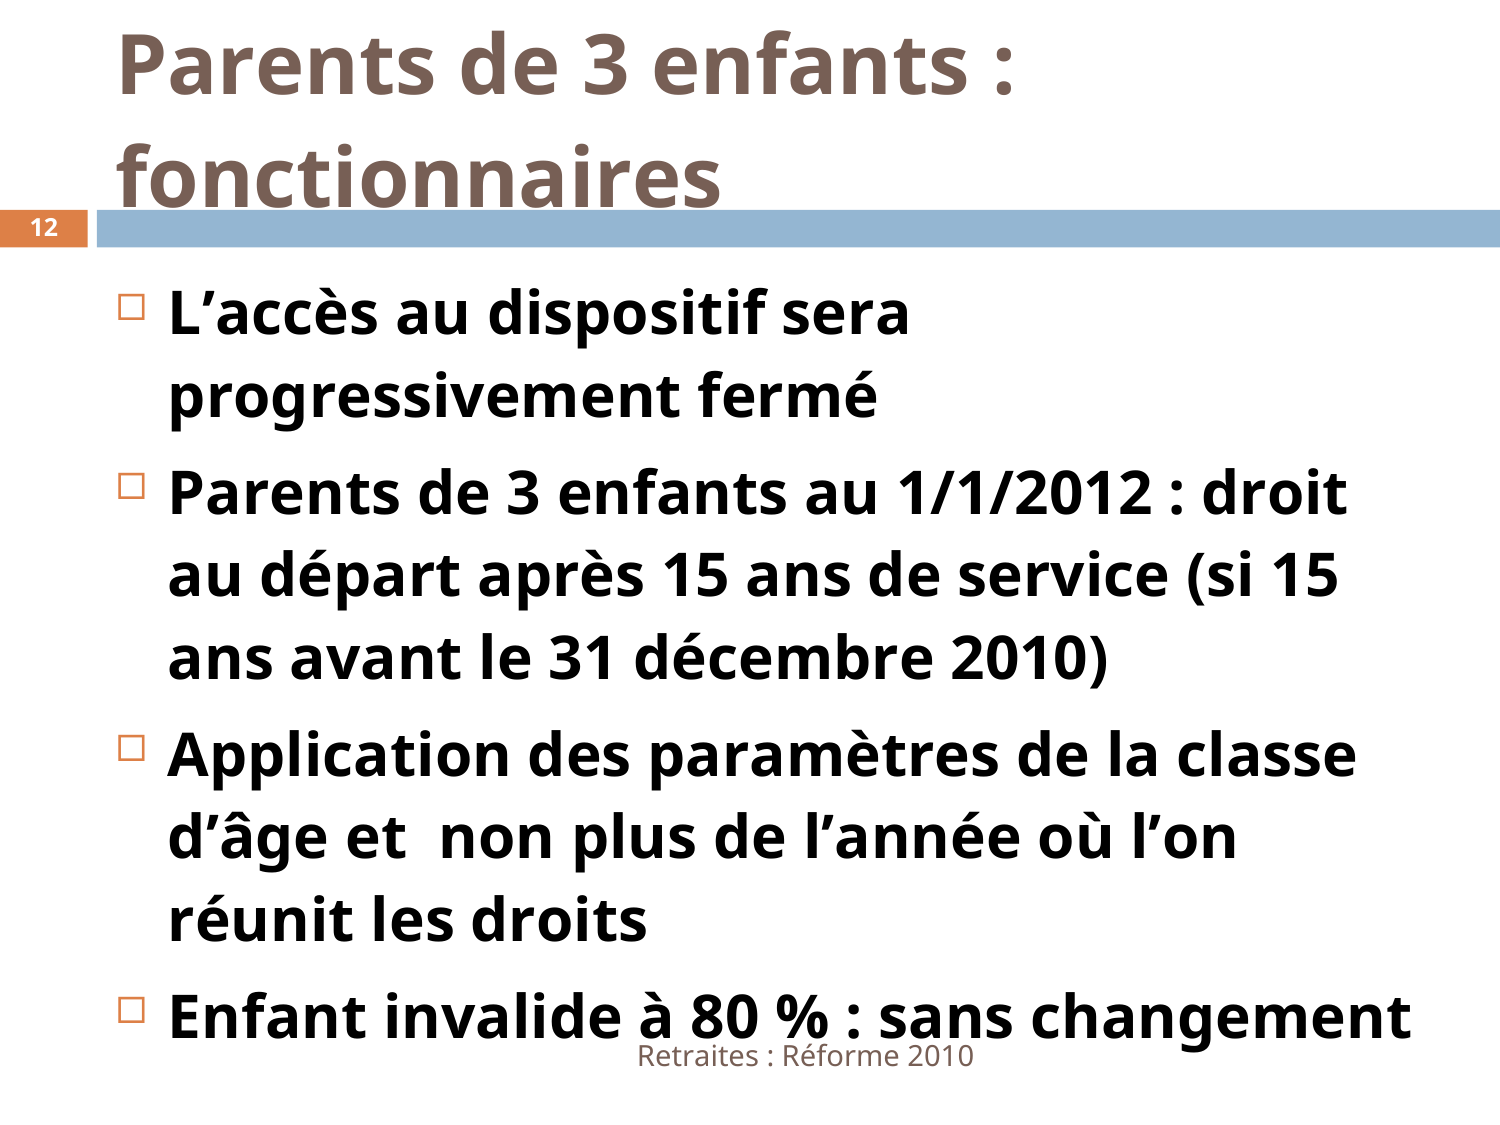

# Parents de 3 enfants : fonctionnaires
L’accès au dispositif sera progressivement fermé
Parents de 3 enfants au 1/1/2012 : droit au départ après 15 ans de service (si 15 ans avant le 31 décembre 2010)
Application des paramètres de la classe d’âge et non plus de l’année où l’on réunit les droits
Enfant invalide à 80 % : sans changement
Retraites : Réforme 2010